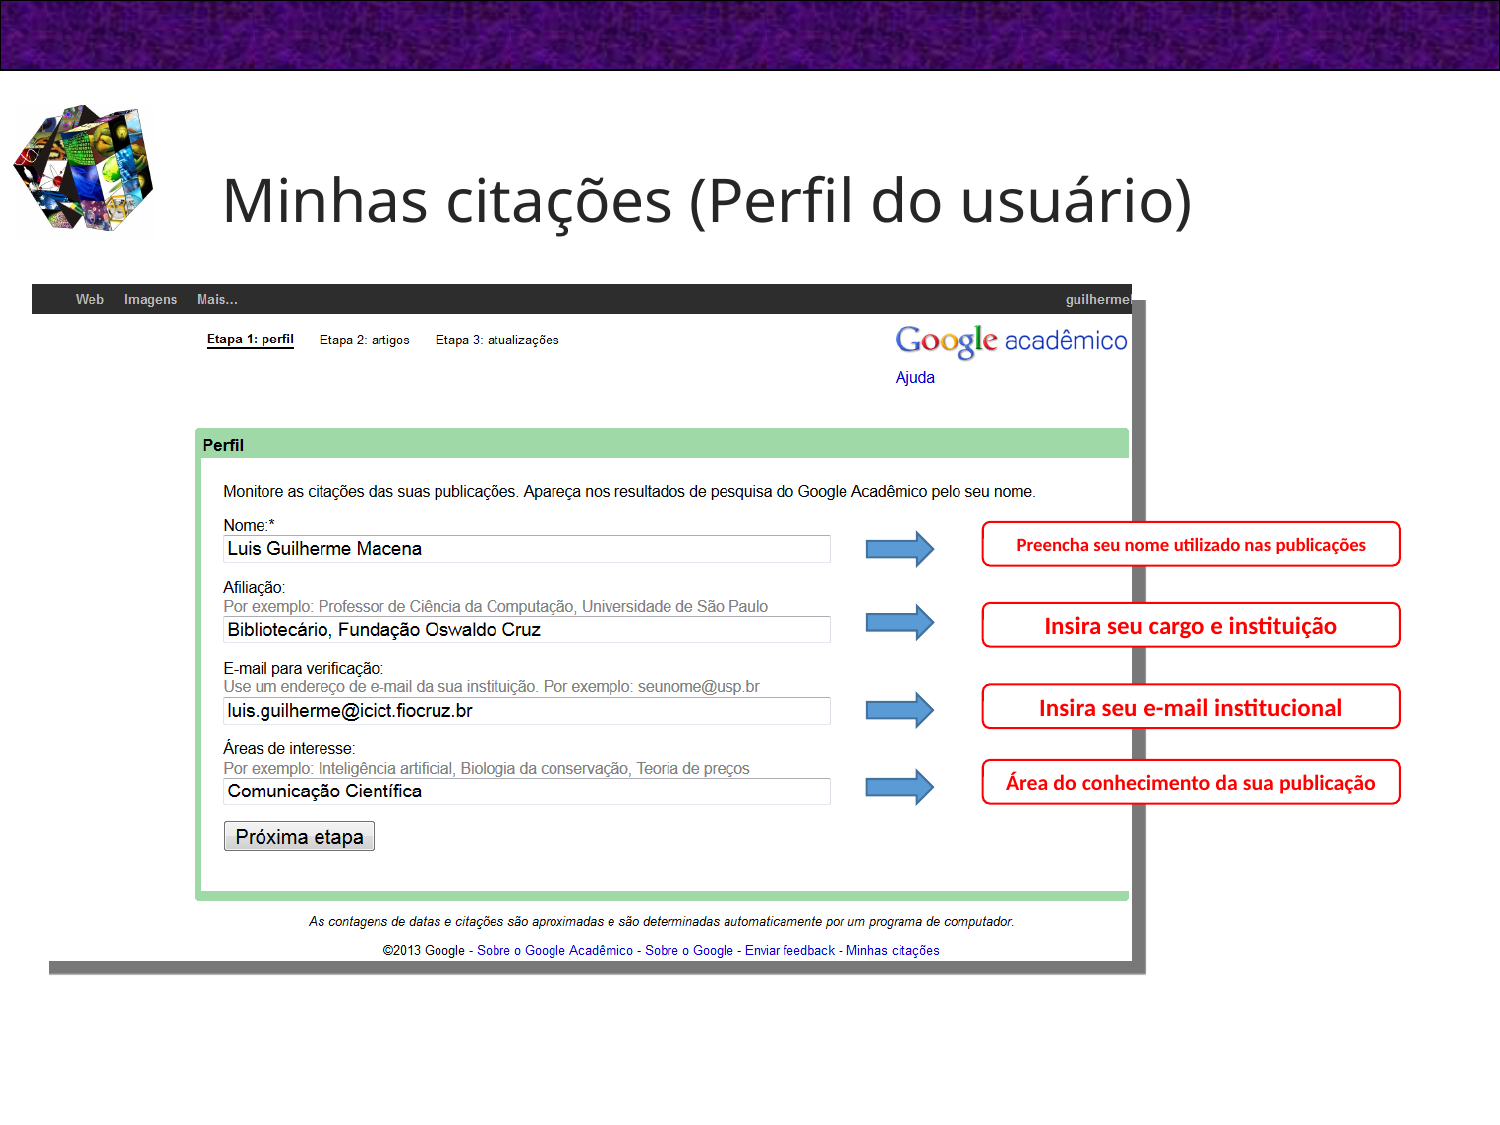

# Minhas citações (Perfil do usuário)
Preencha seu nome utilizado nas publicações
Insira seu cargo e instituição
Insira seu e-mail institucional
Área do conhecimento da sua publicação